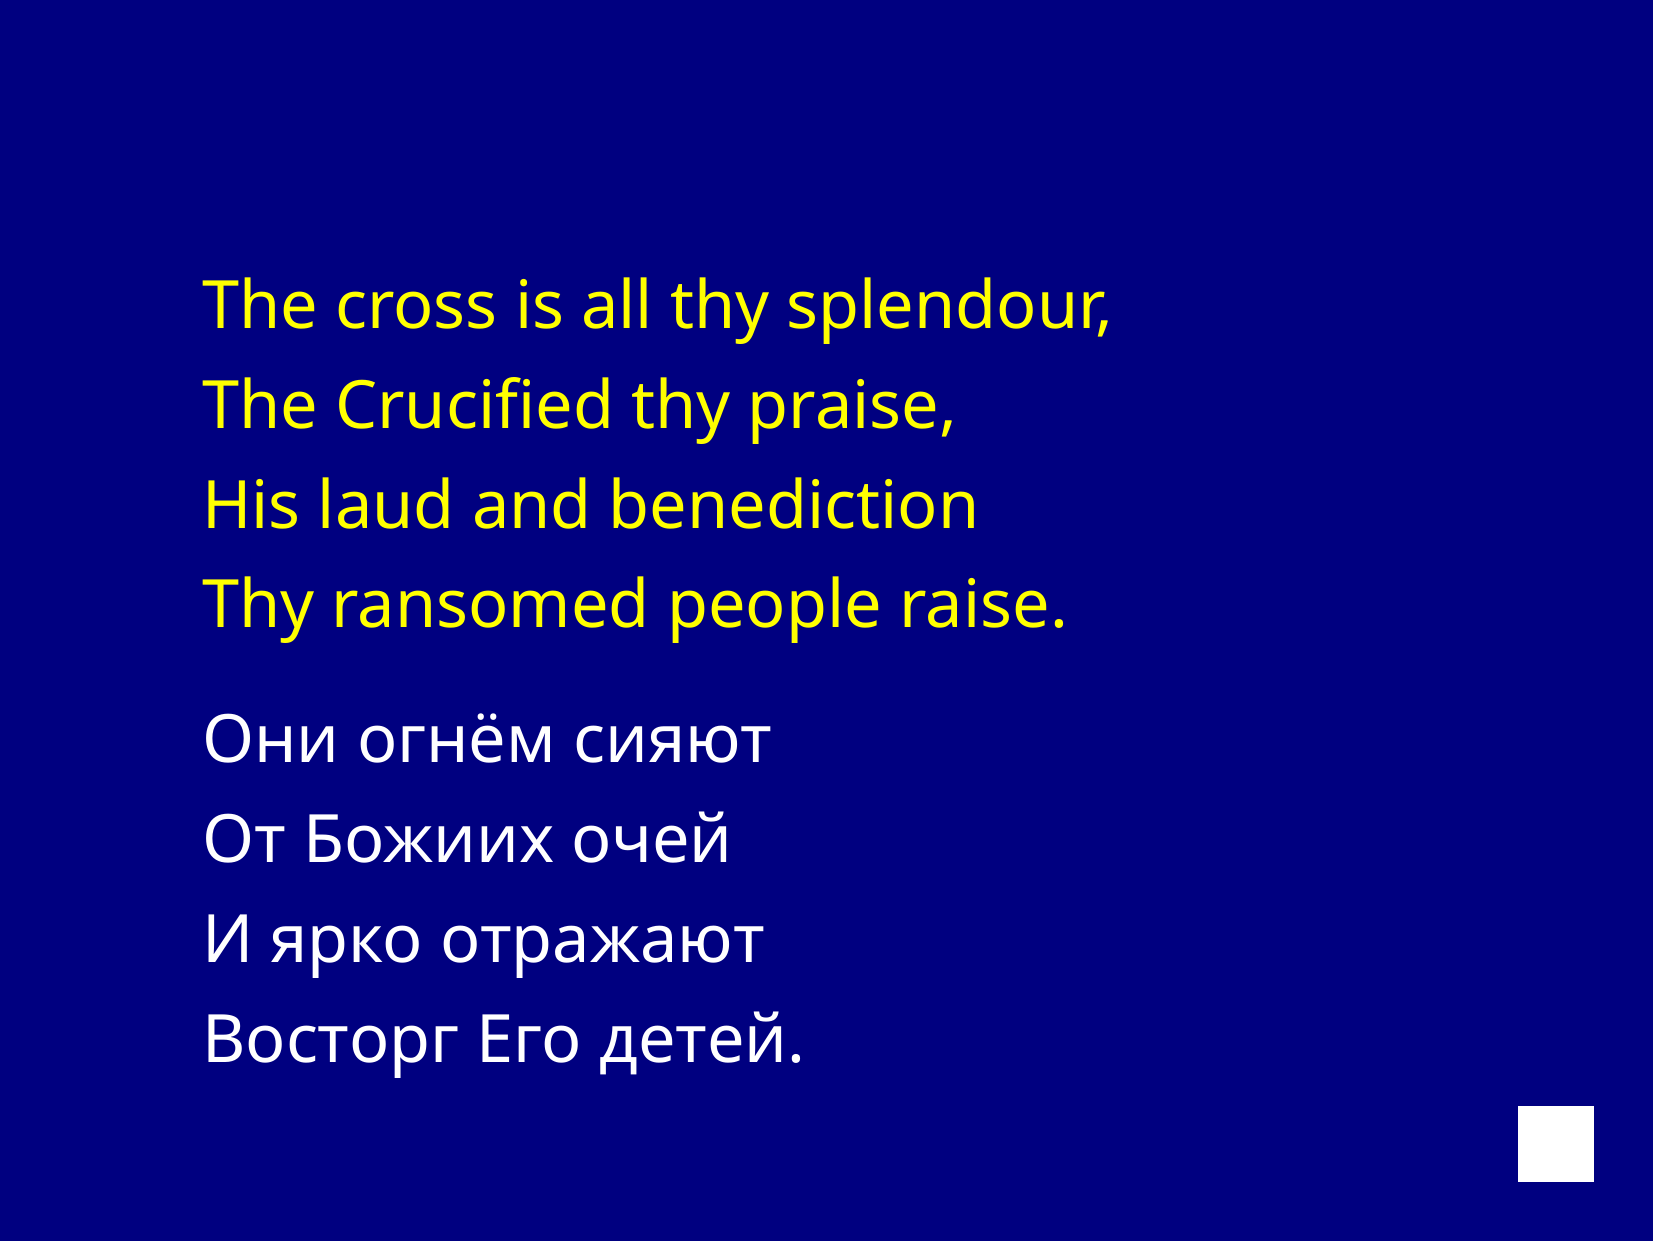

The cross is all thy splendour,
	The Crucified thy praise,
	His laud and benediction
	Thy ransomed people raise.
	Они огнём сияют
	От Божиих очей
	И ярко отражают
	Восторг Его детей.